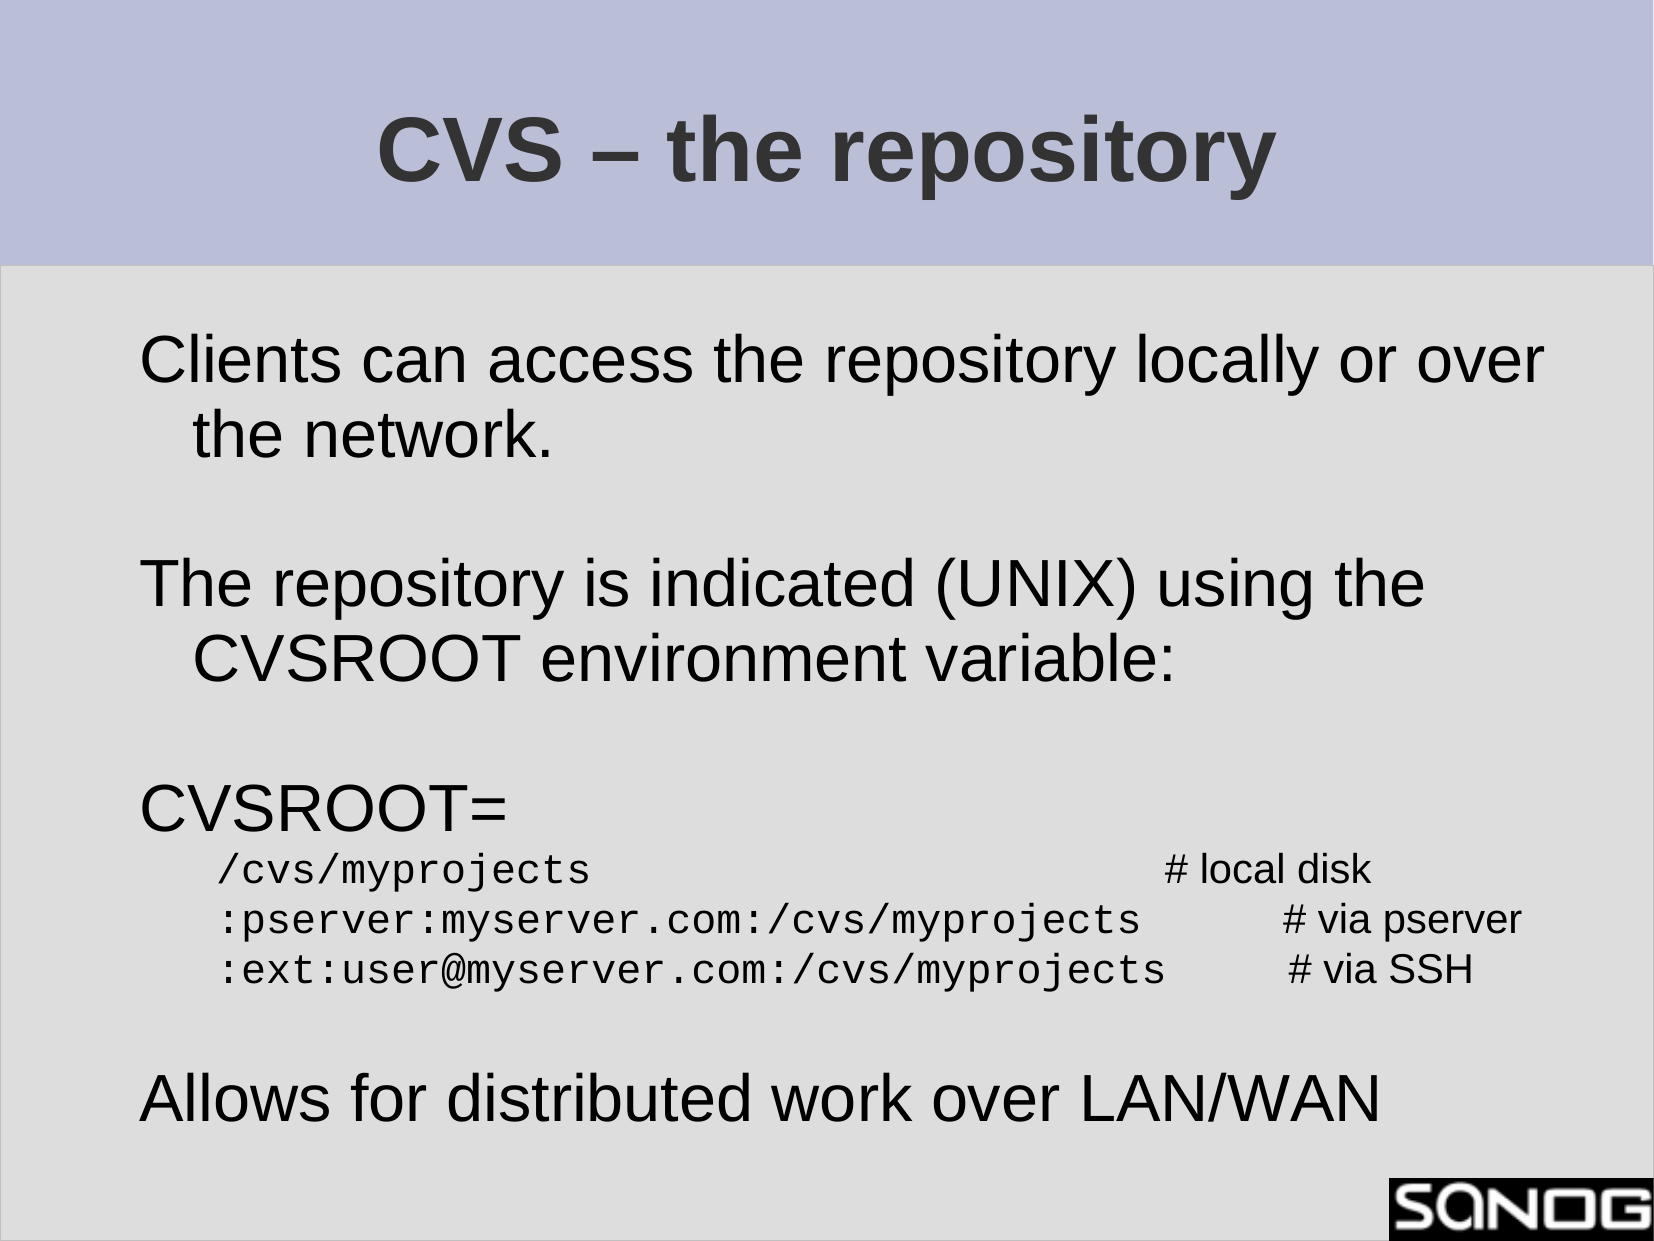

# CVS – the repository
Clients can access the repository locally or over the network.
The repository is indicated (UNIX) using the CVSROOT environment variable:
CVSROOT=
/cvs/myprojects					 # local disk
:pserver:myserver.com:/cvs/myprojects	 # via pserver
:ext:user@myserver.com:/cvs/myprojects	 # via SSH
Allows for distributed work over LAN/WAN